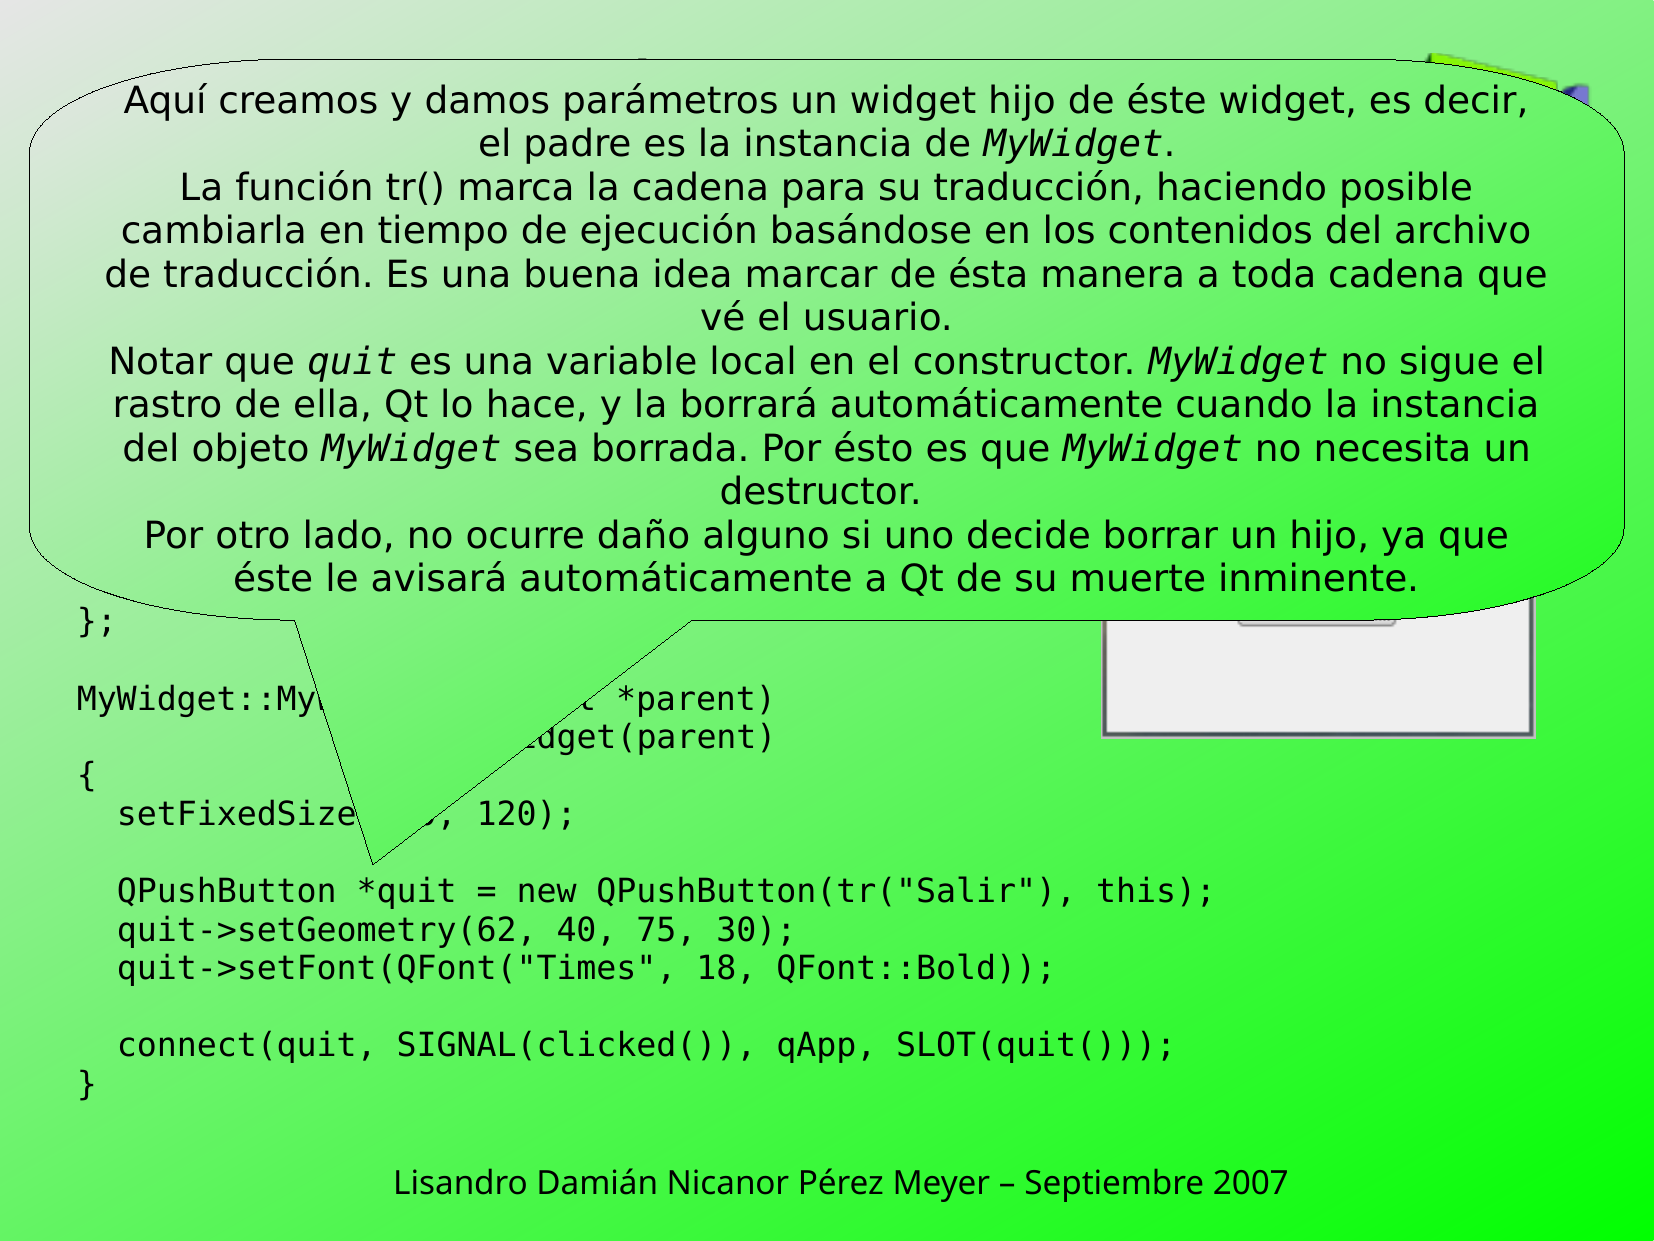

# Introducción al desarrollo multiplataforma con Qt 4
Aquí creamos y damos parámetros un widget hijo de éste widget, es decir, el padre es la instancia de MyWidget.
La función tr() marca la cadena para su traducción, haciendo posible cambiarla en tiempo de ejecución basándose en los contenidos del archivo de traducción. Es una buena idea marcar de ésta manera a toda cadena que vé el usuario.
Notar que quit es una variable local en el constructor. MyWidget no sigue el rastro de ella, Qt lo hace, y la borrará automáticamente cuando la instancia del objeto MyWidget sea borrada. Por ésto es que MyWidget no necesita un destructor.
Por otro lado, no ocurre daño alguno si uno decide borrar un hijo, ya que éste le avisará automáticamente a Qt de su muerte inminente.
#include <QApplication>
#include <QFont>
#include <QPushButton>
#include <QWidget>
class MyWidget : public QWidget
{
public:
 MyWidget(QWidget *parent = 0);
};
MyWidget::MyWidget(QWidget *parent)
 : QWidget(parent)
{
 setFixedSize(200, 120);
 QPushButton *quit = new QPushButton(tr("Salir"), this);
 quit->setGeometry(62, 40, 75, 30);
 quit->setFont(QFont("Times", 18, QFont::Bold));
 connect(quit, SIGNAL(clicked()), qApp, SLOT(quit()));
}
Lisandro Damián Nicanor Pérez Meyer – Septiembre 2007